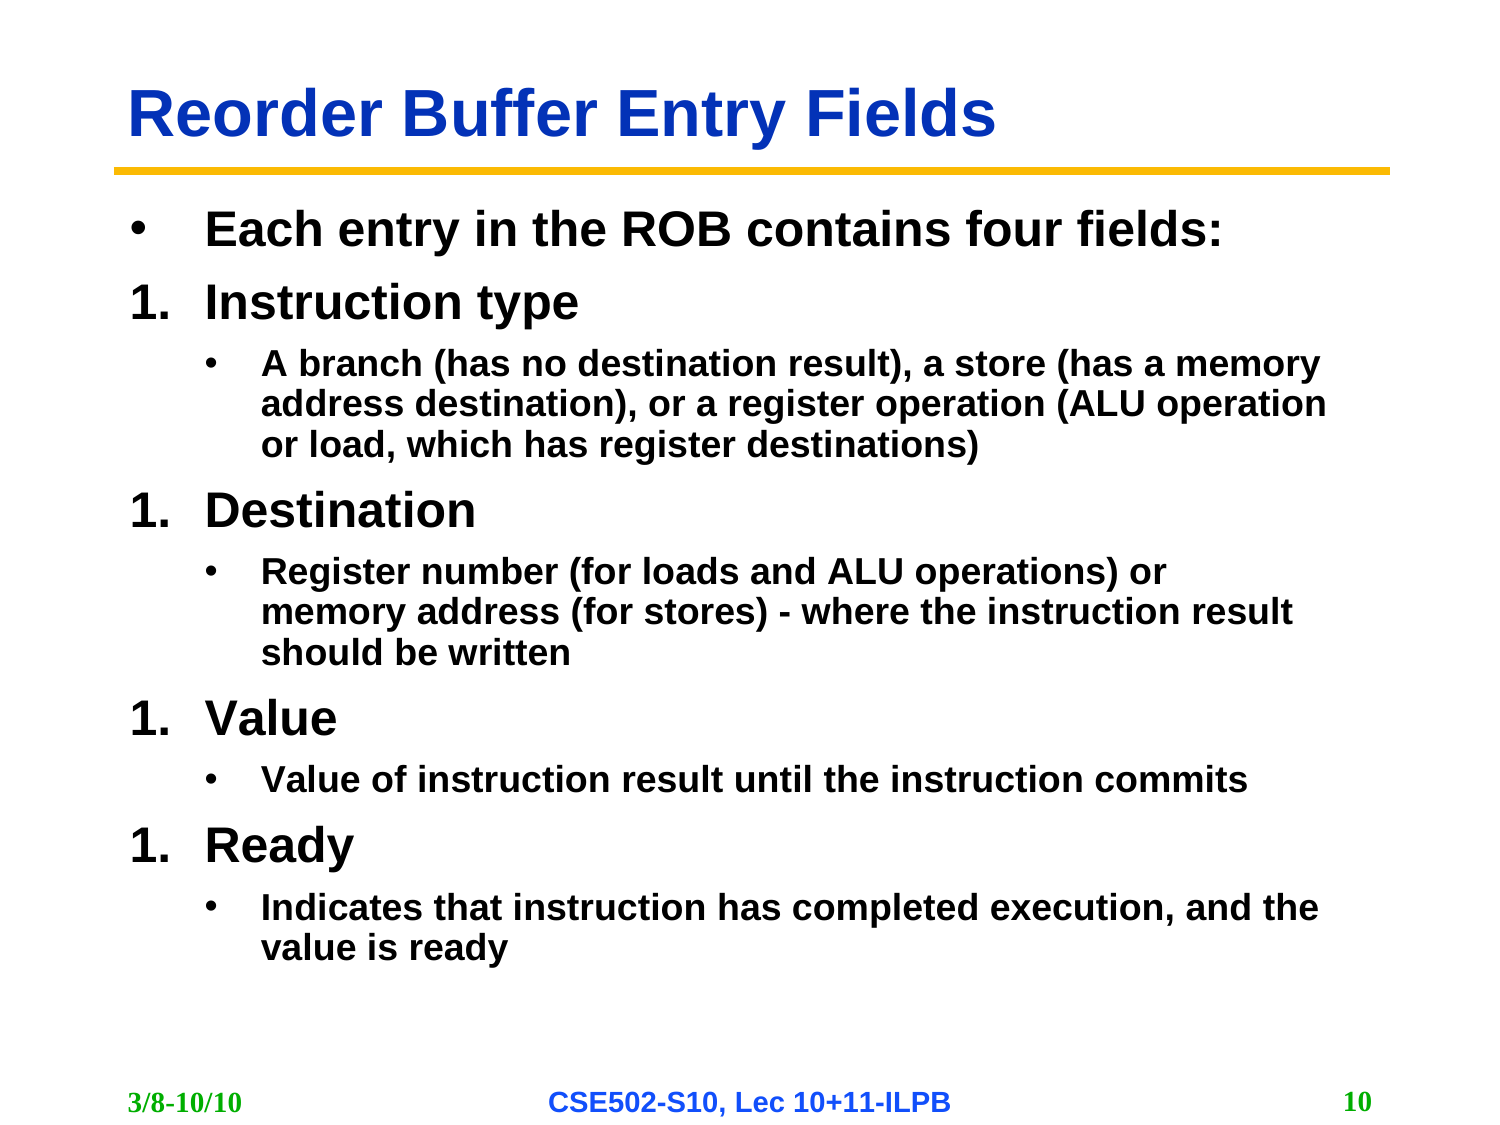

# Reorder Buffer Entry Fields
Each entry in the ROB contains four fields:
Instruction type
A branch (has no destination result), a store (has a memory address destination), or a register operation (ALU operation or load, which has register destinations)
Destination
Register number (for loads and ALU operations) or
memory address (for stores) - where the instruction result should be written
Value
Value of instruction result until the instruction commits
Ready
Indicates that instruction has completed execution, and the value is ready
9
3/8-10/10
CSE502-S10, Lec 10+11-ILPB